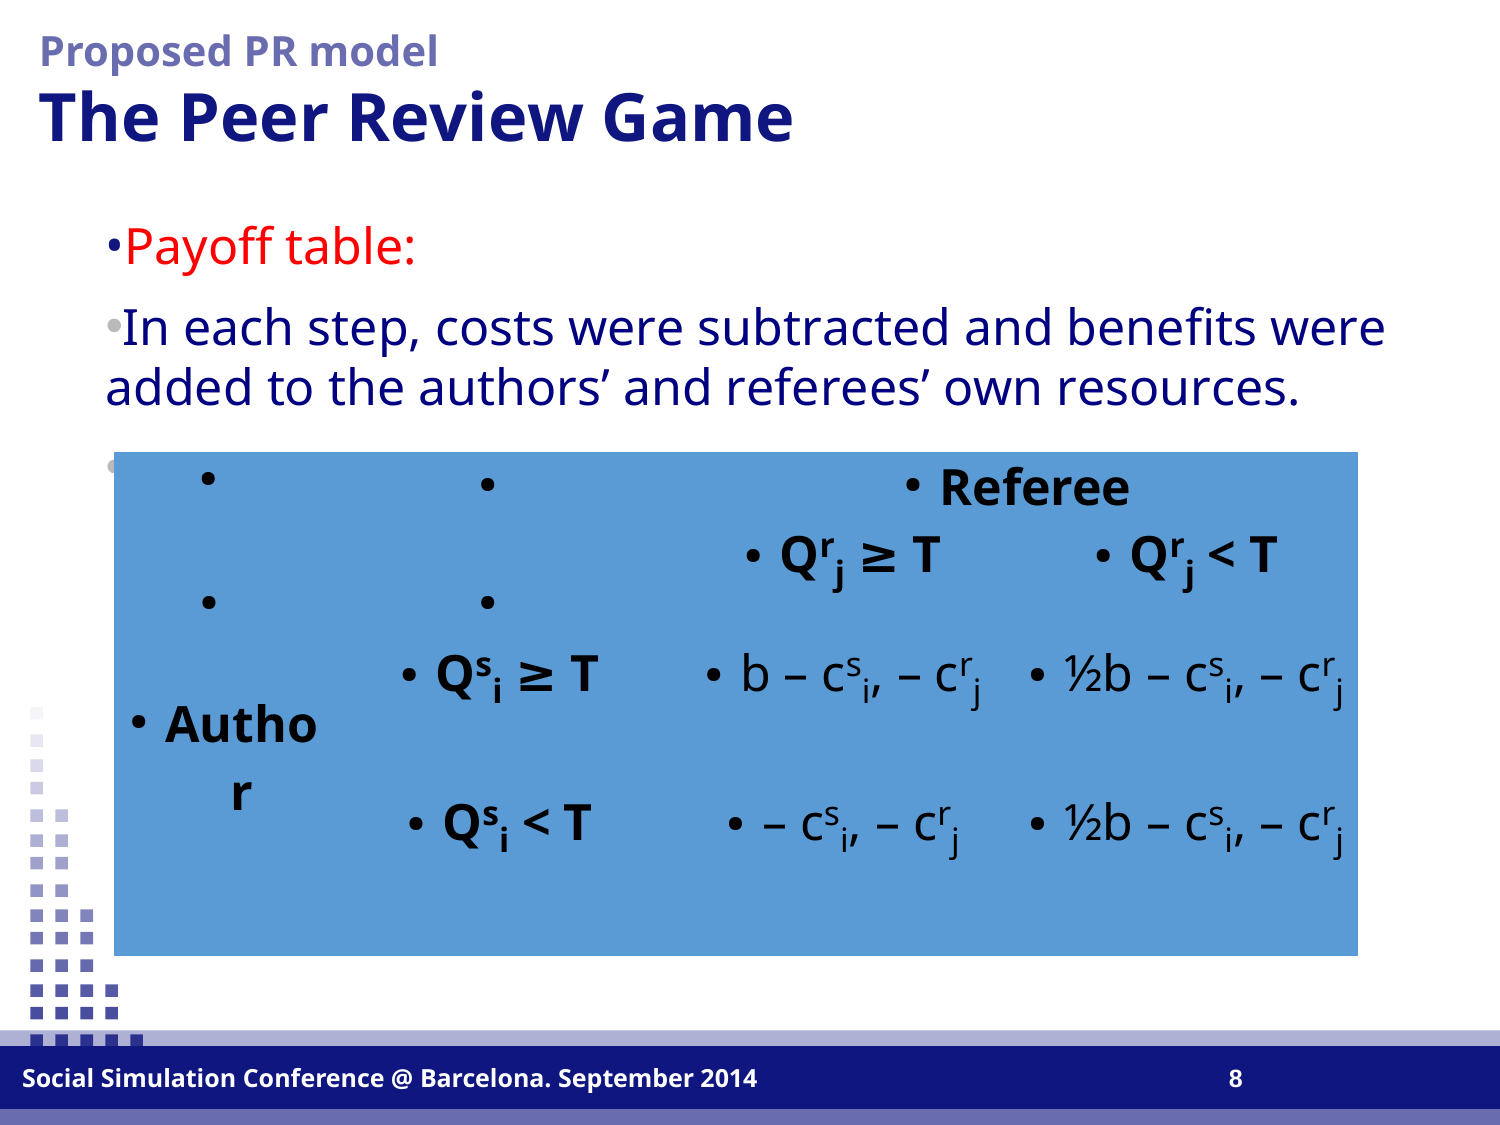

Proposed PR model
The Peer Review Game
Payoff table:
In each step, costs were subtracted and benefits were added to the authors’ and referees’ own resources.
| | | Referee | |
| --- | --- | --- | --- |
| | | Qrj ≥ T | Qrj < T |
| Author | Qsi ≥ T | b – csi, – crj | ½b – csi, – crj |
| | Qsi < T | – csi, – crj | ½b – csi, – crj |